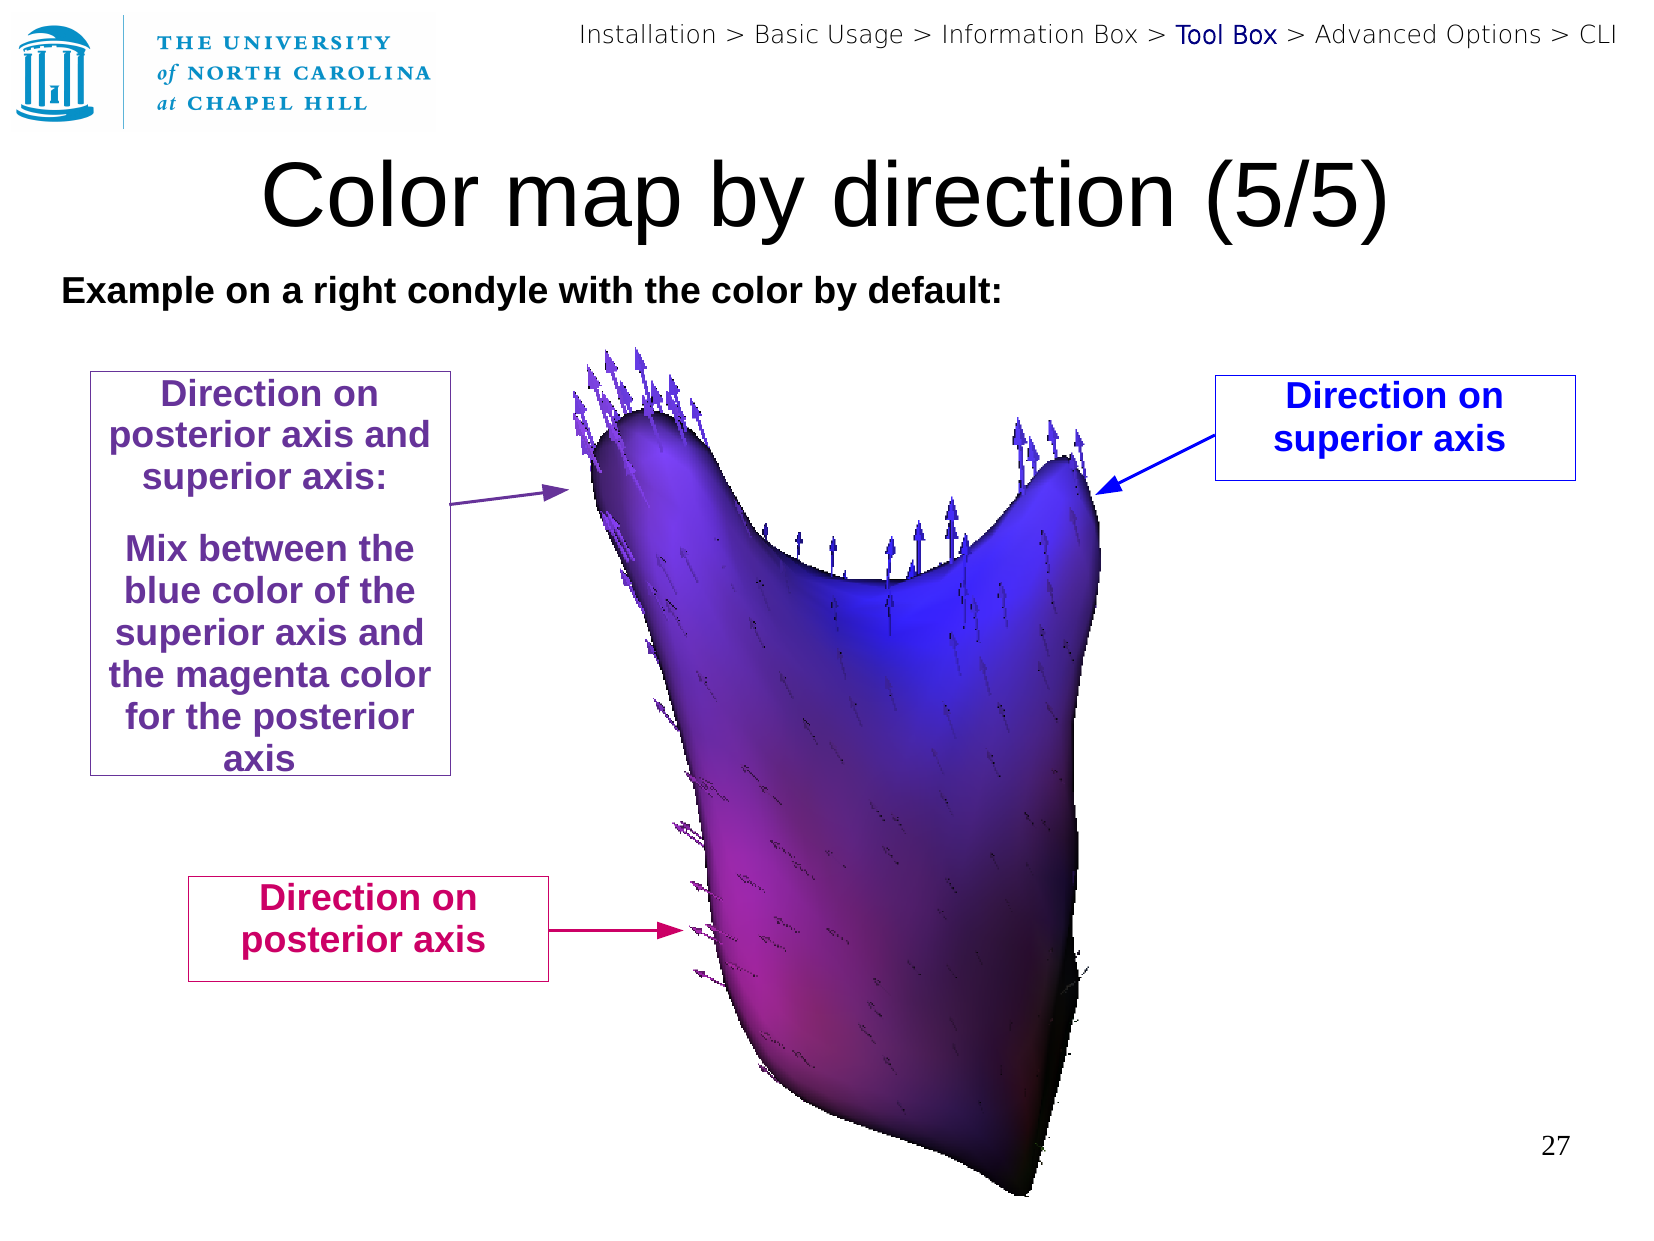

Installation > Basic Usage > Information Box > Tool Box > Advanced Options > CLI
# Color map by direction (5/5)
Example on a right condyle with the color by default:
Direction on posterior axis and superior axis:
Mix between the blue color of the superior axis and the magenta color for the posterior axis
Direction on superior axis
Direction on posterior axis
27